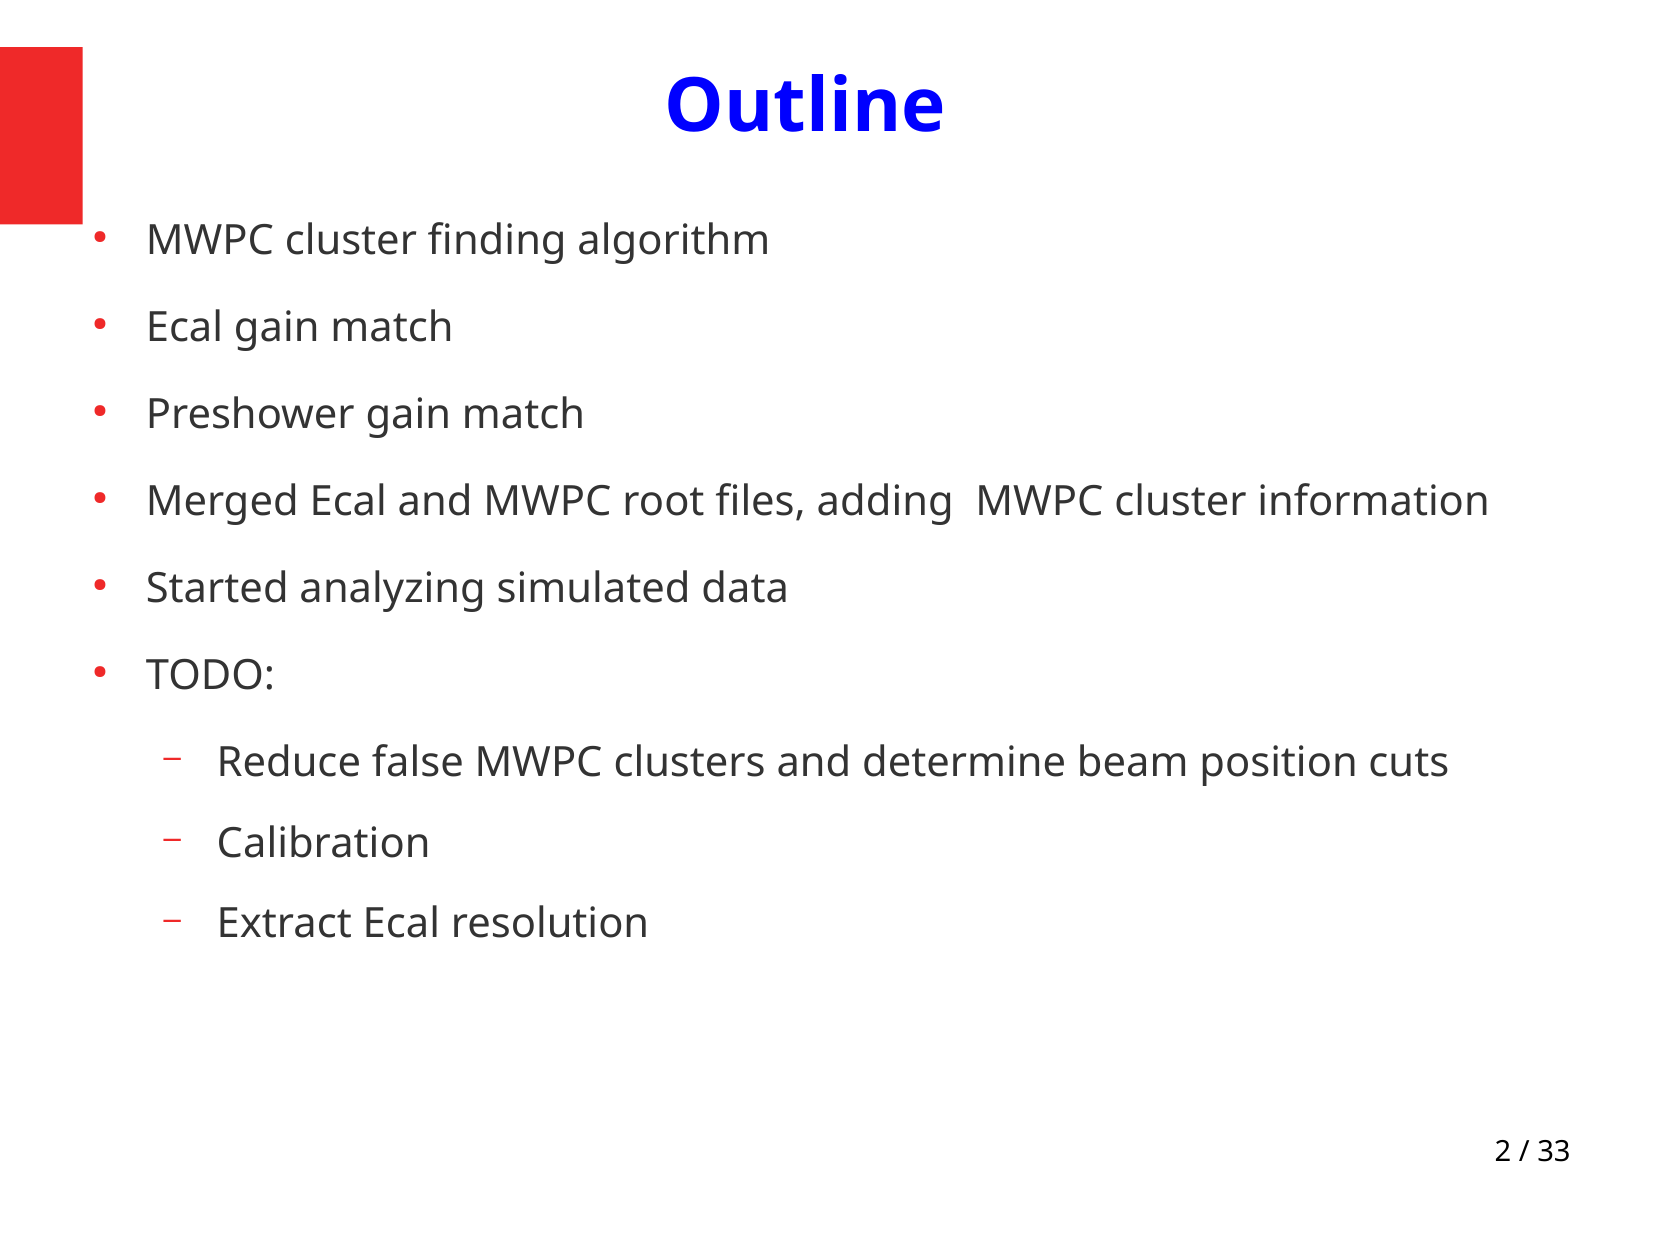

# Outline
MWPC cluster finding algorithm
Ecal gain match
Preshower gain match
Merged Ecal and MWPC root files, adding MWPC cluster information
Started analyzing simulated data
TODO:
Reduce false MWPC clusters and determine beam position cuts
Calibration
Extract Ecal resolution
2